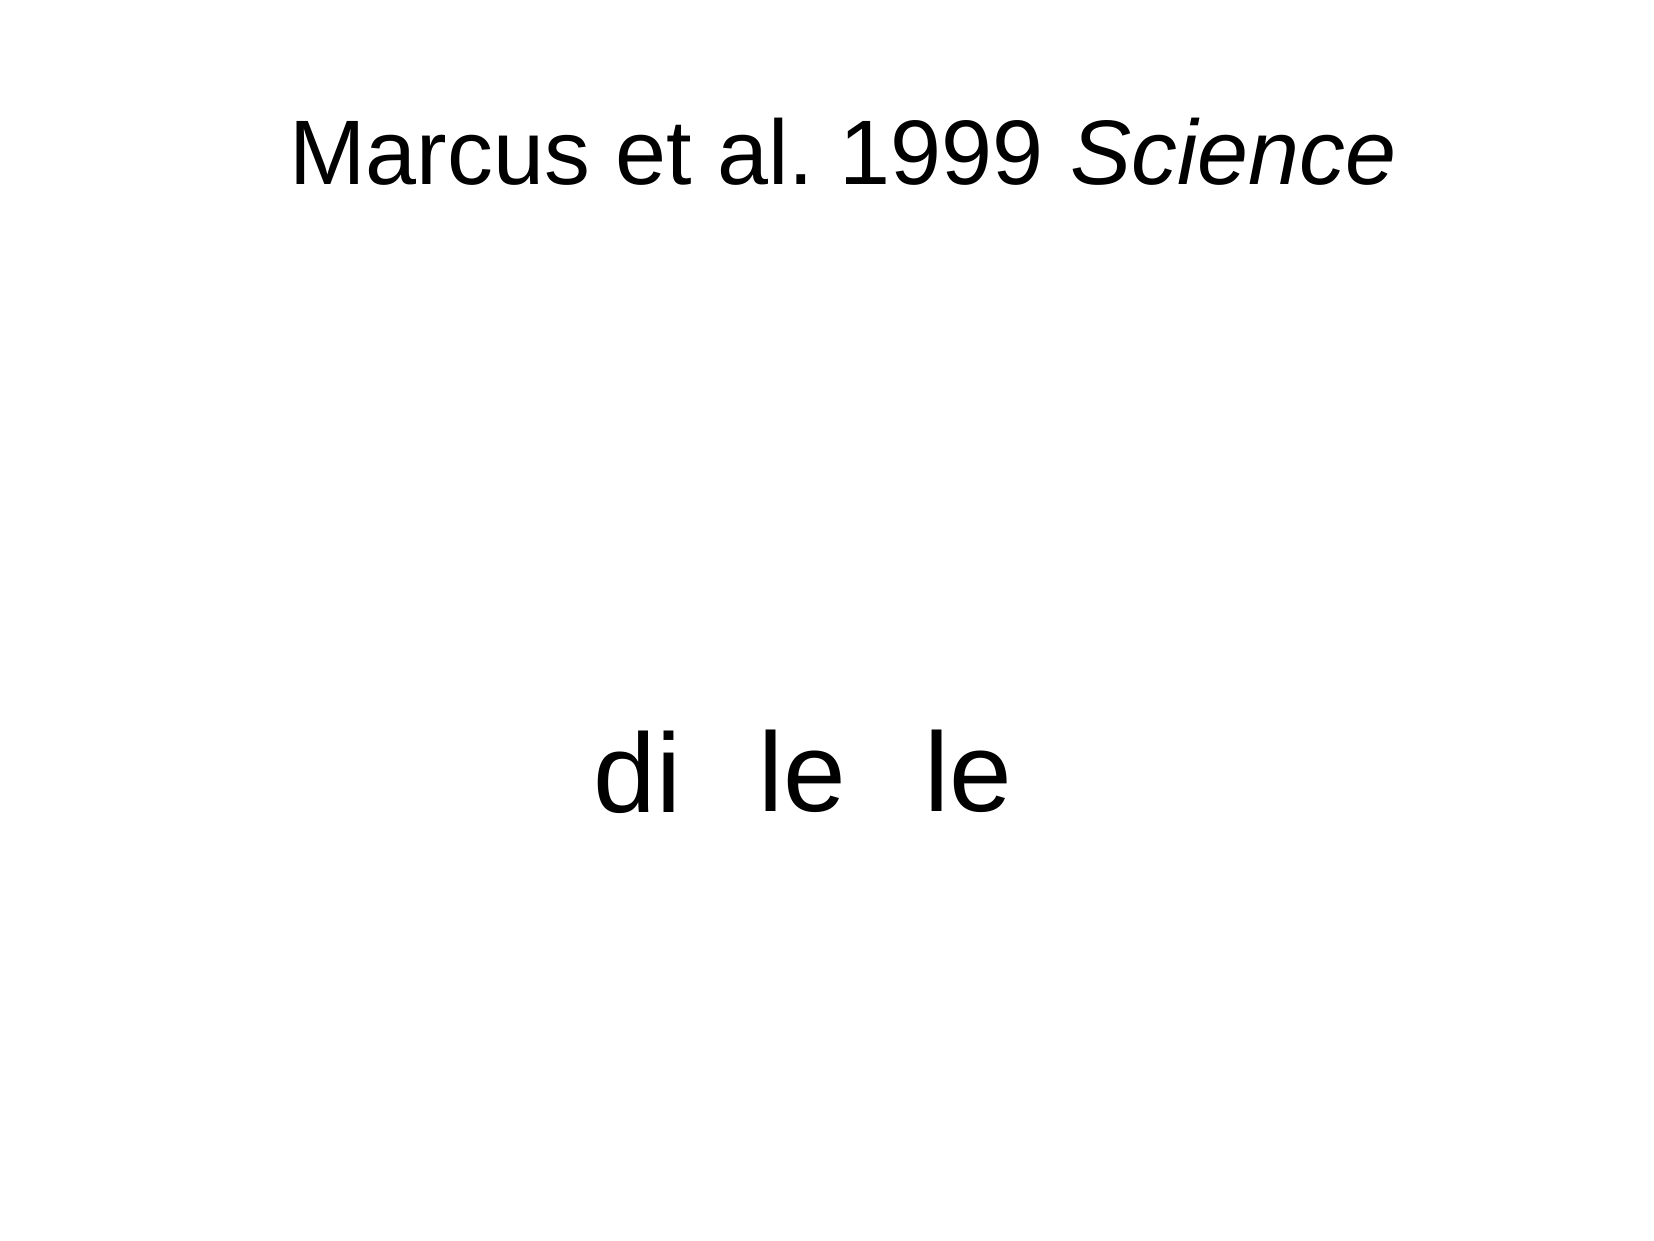

# Marcus et al. 1999 Science
le
le
di